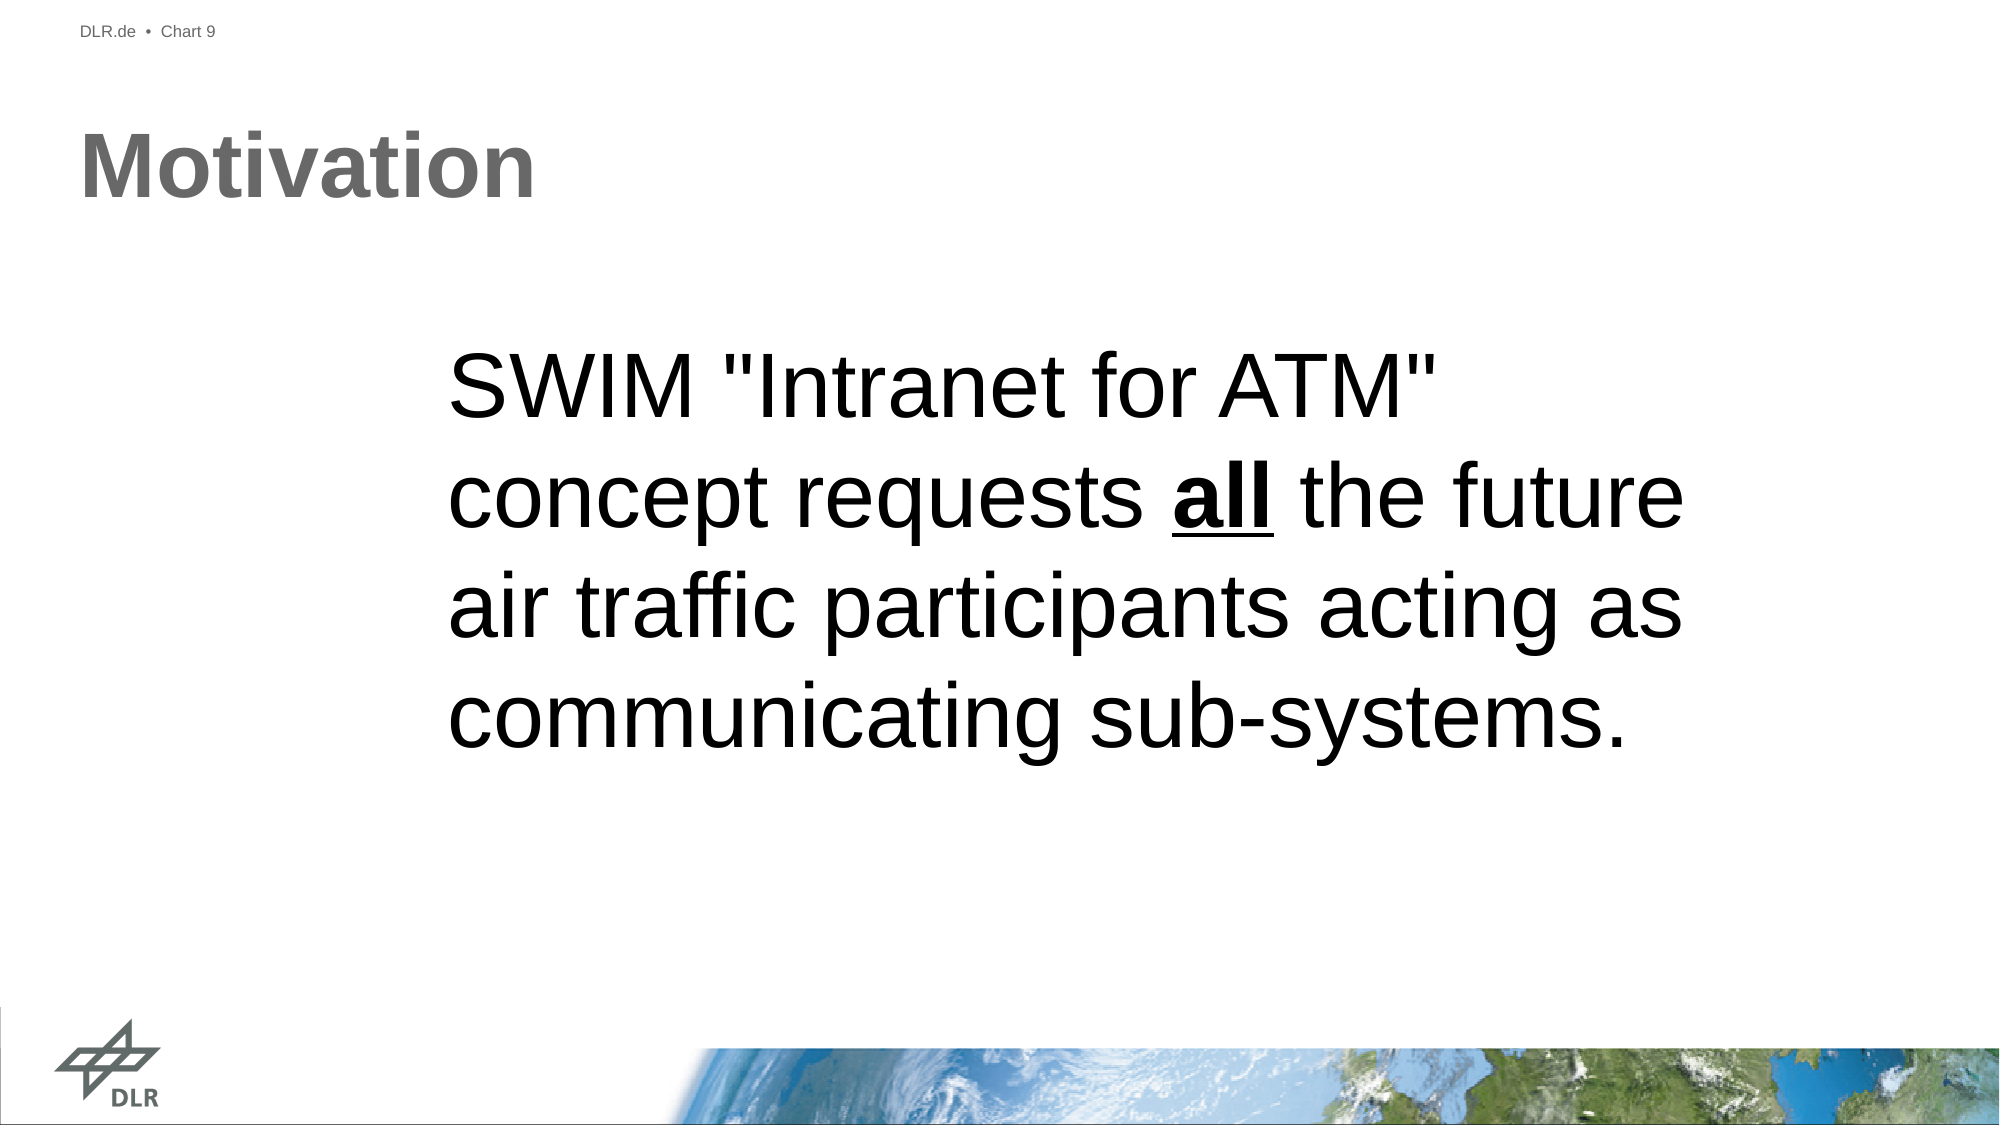

DLR.de • Chart
# Motivation
SWIM "Intranet for ATM" concept requests all the future air traffic participants acting as communicating sub-systems.